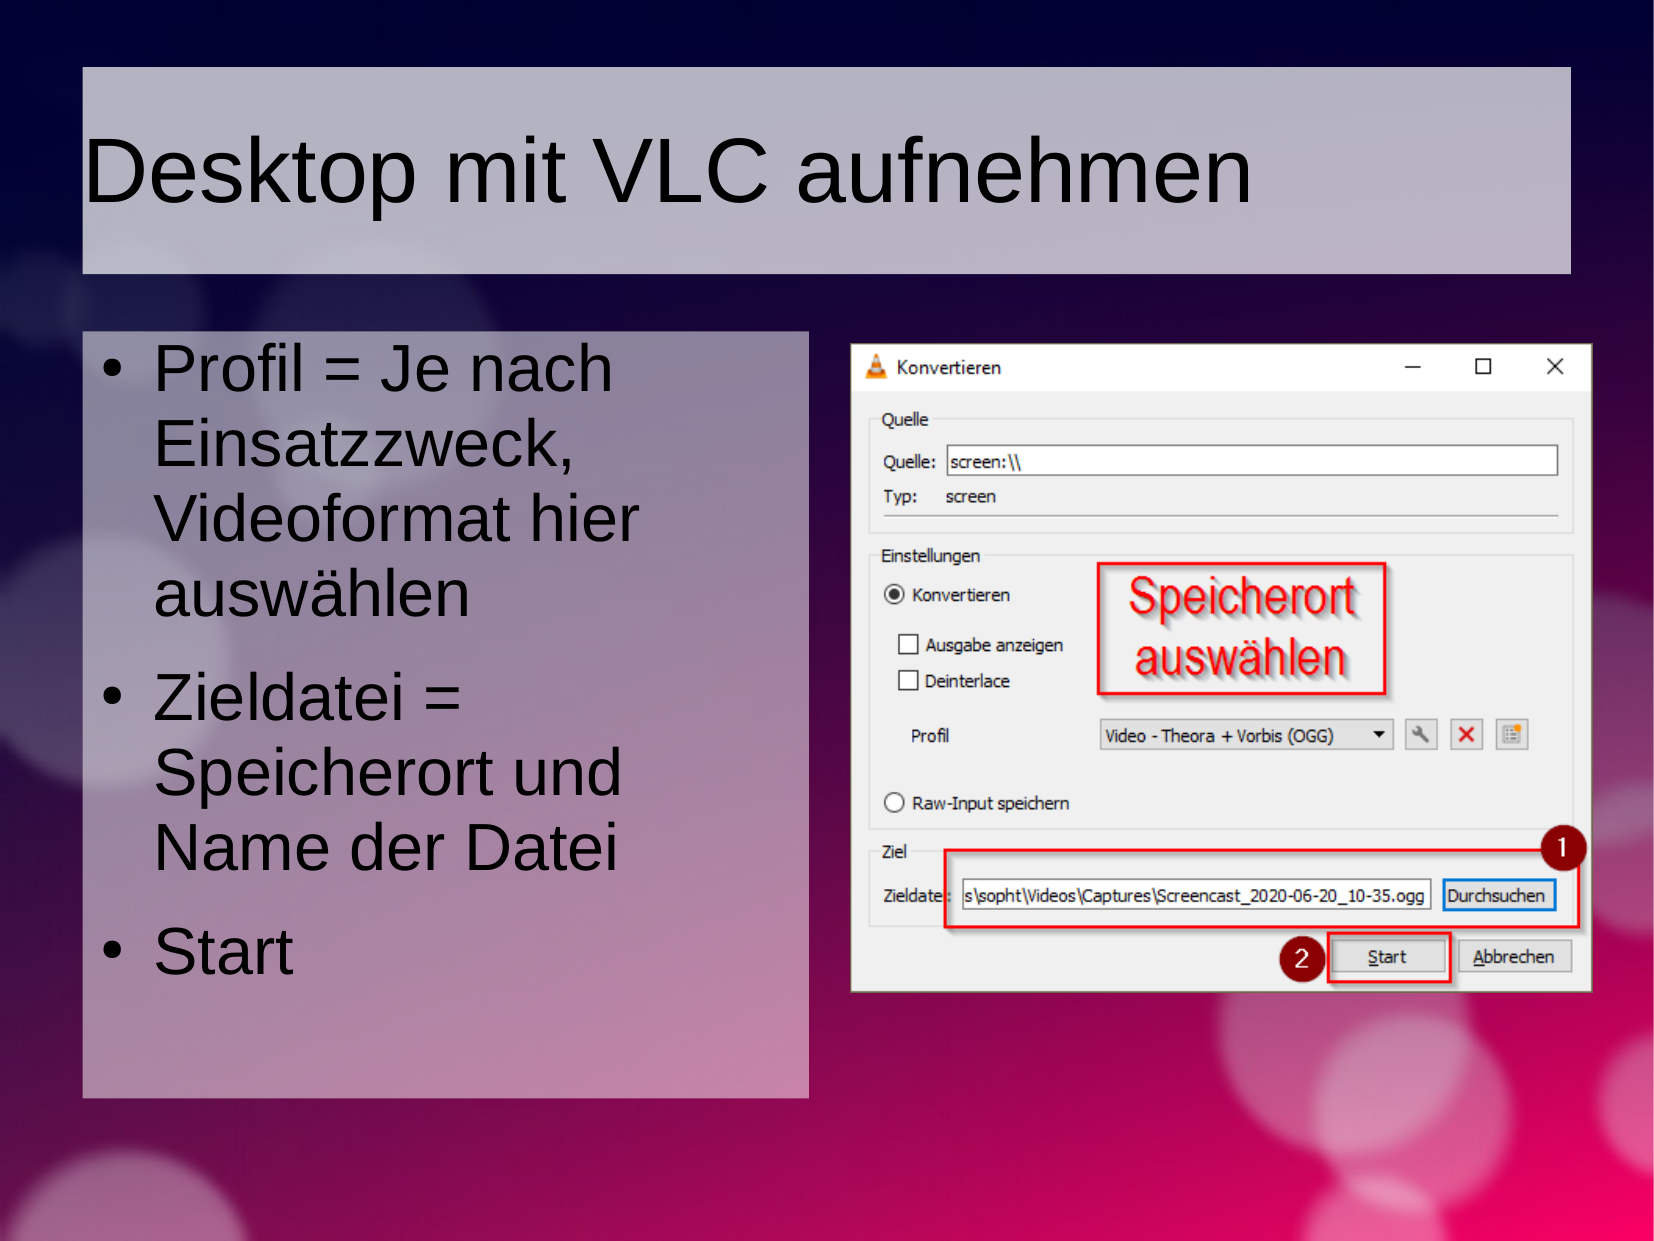

# Desktop mit VLC aufnehmen
Profil = Je nach Einsatzzweck, Videoformat hier auswählen
Zieldatei = Speicherort und Name der Datei
Start